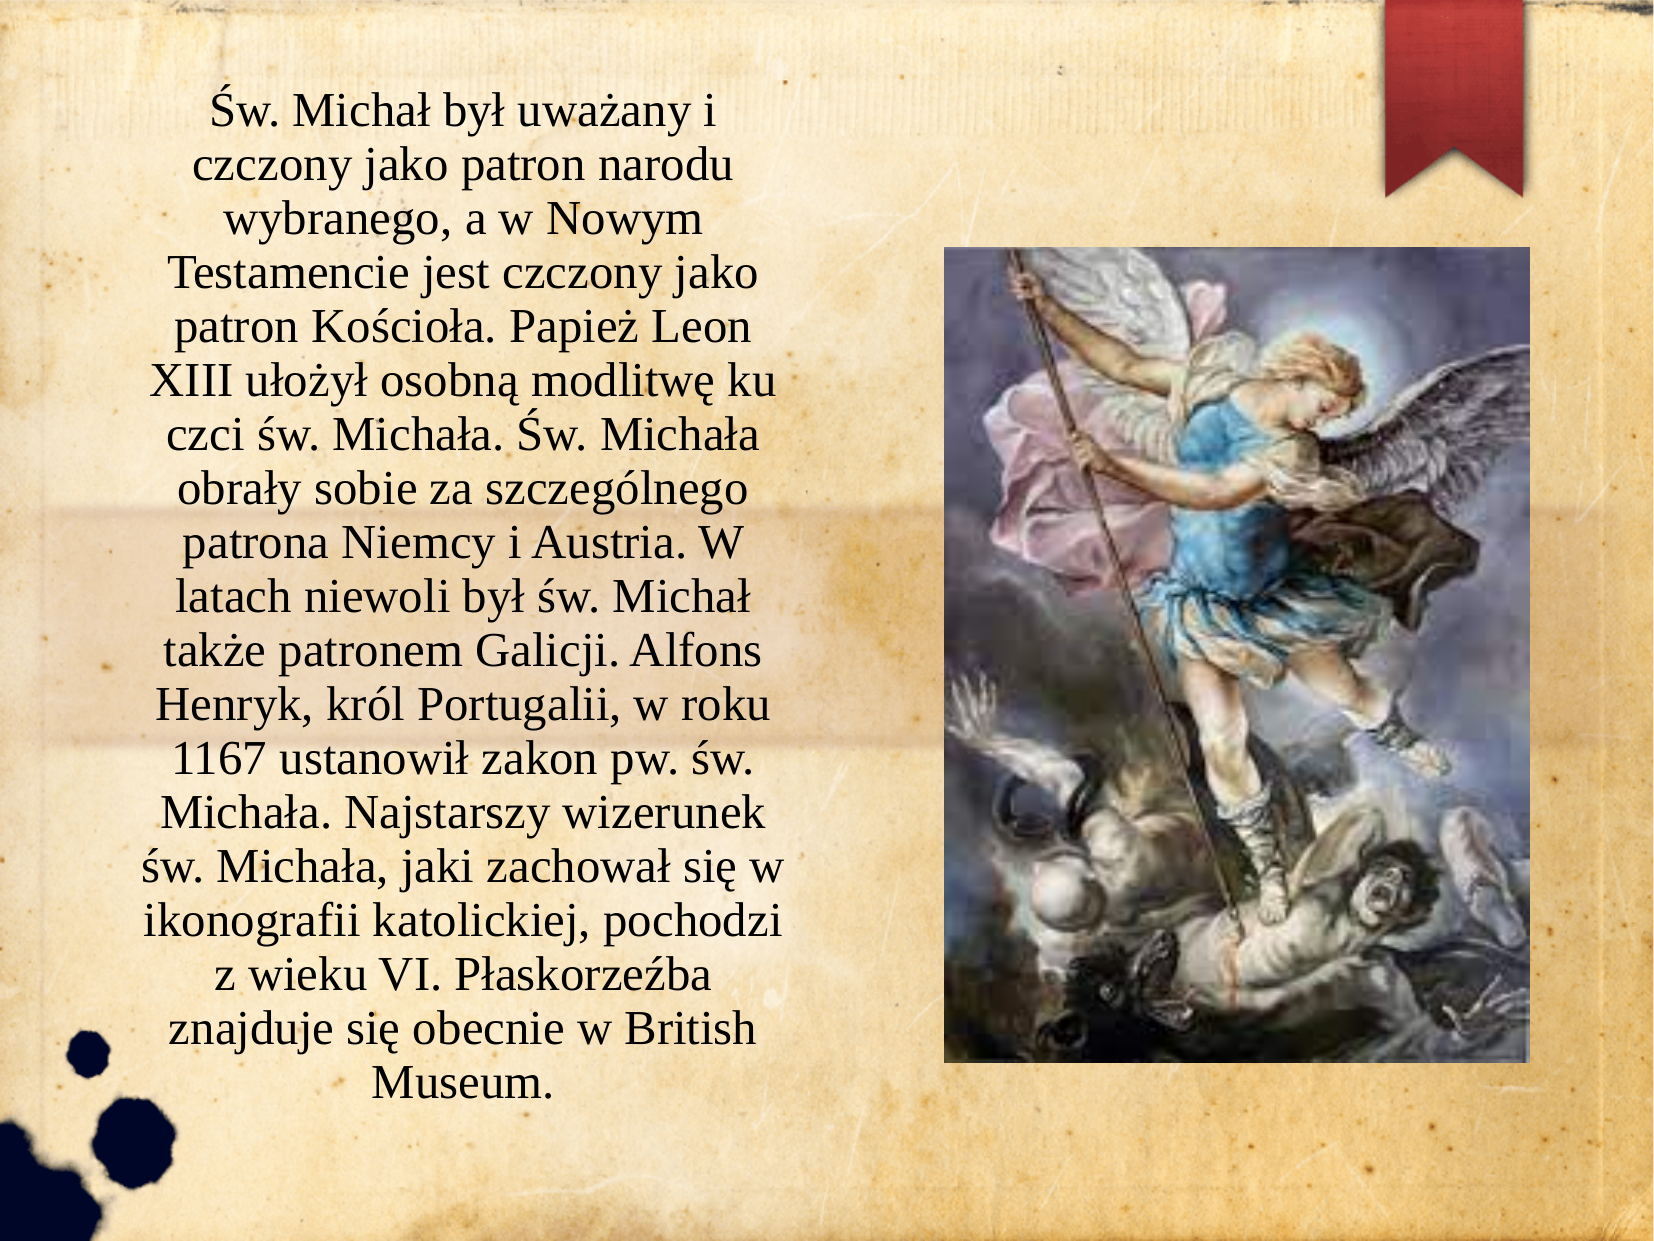

Św. Michał był uważany i czczony jako patron narodu wybranego, a w Nowym Testamencie jest czczony jako patron Kościoła. Papież Leon XIII ułożył osobną modlitwę ku czci św. Michała. Św. Michała obrały sobie za szczególnego patrona Niemcy i Austria. W latach niewoli był św. Michał także patronem Galicji. Alfons Henryk, król Portugalii, w roku 1167 ustanowił zakon pw. św. Michała. Najstarszy wizerunek św. Michała, jaki zachował się w ikonografii katolickiej, pochodzi z wieku VI. Płaskorzeźba znajduje się obecnie w British Museum.
#